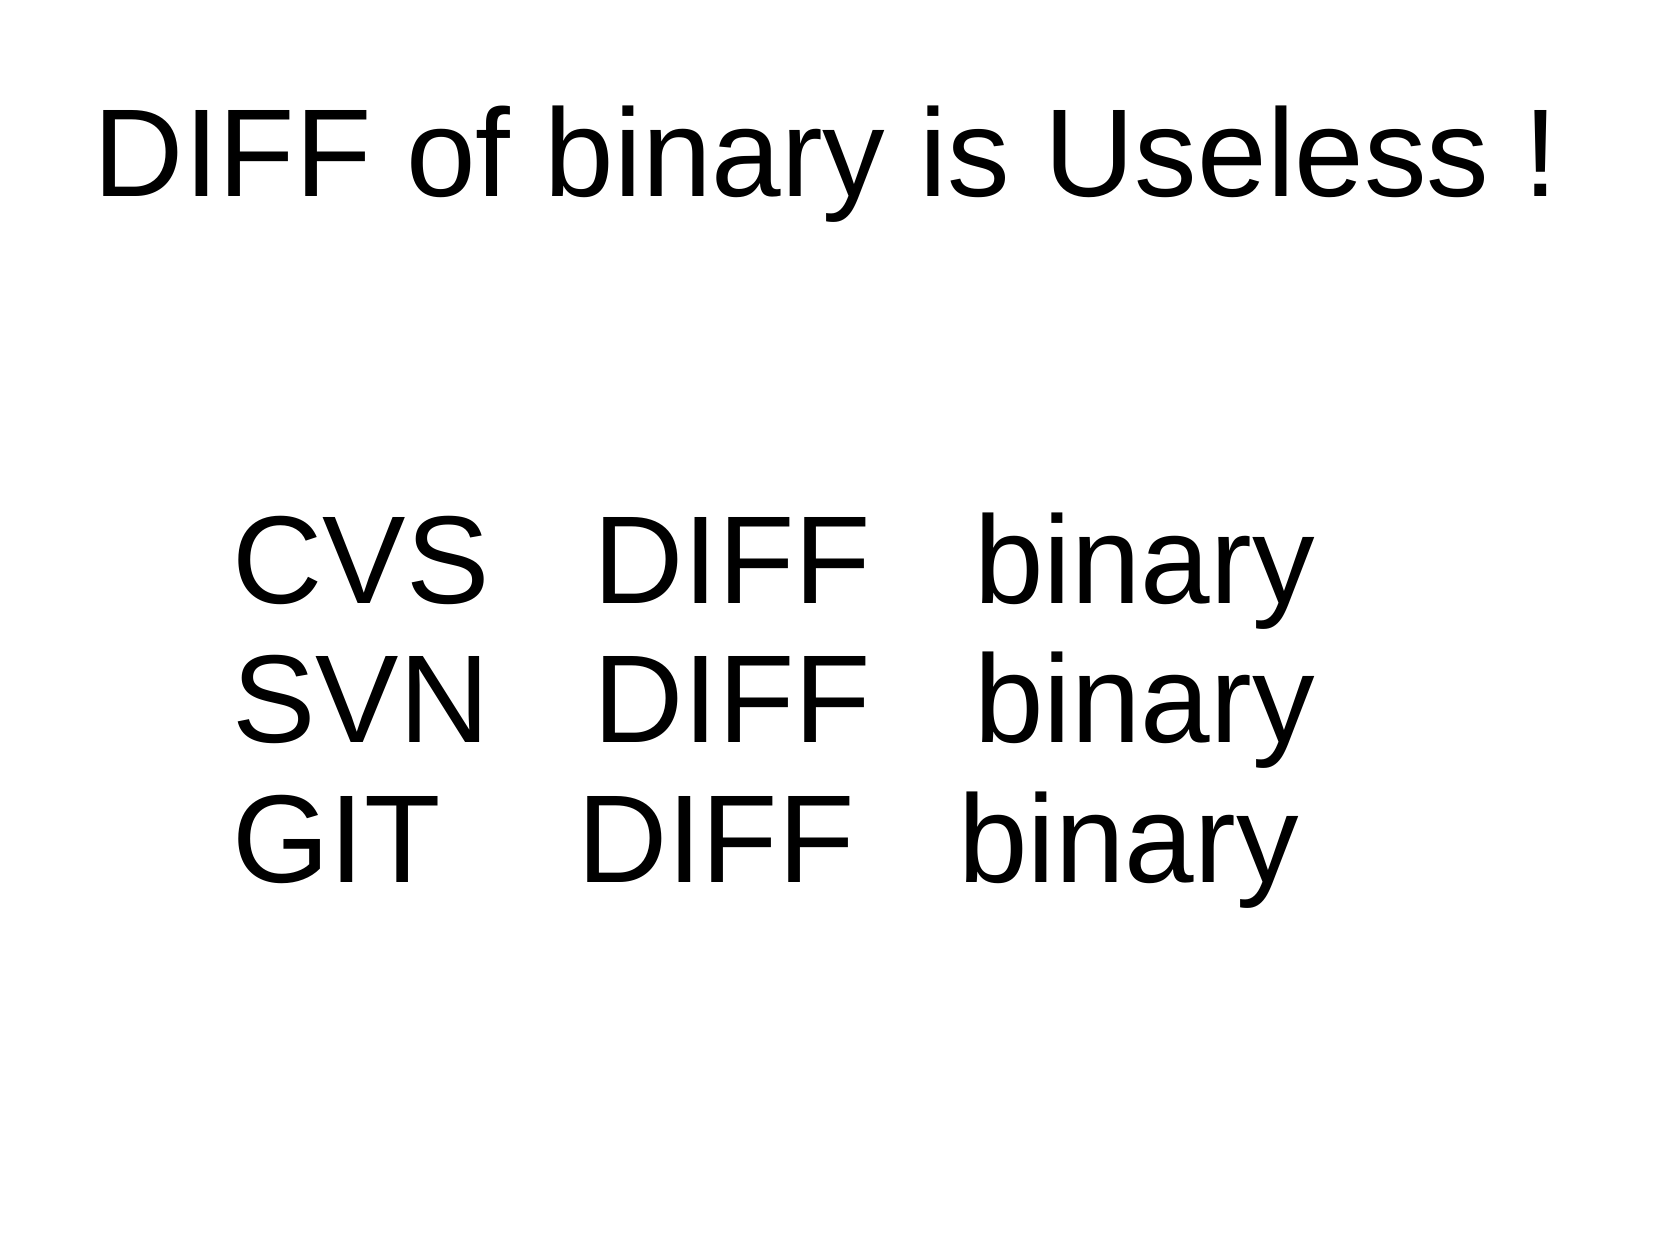

# DIFF of binary is Useless !
		CVS DIFF binary
		SVN DIFF binary
		GIT DIFF binary